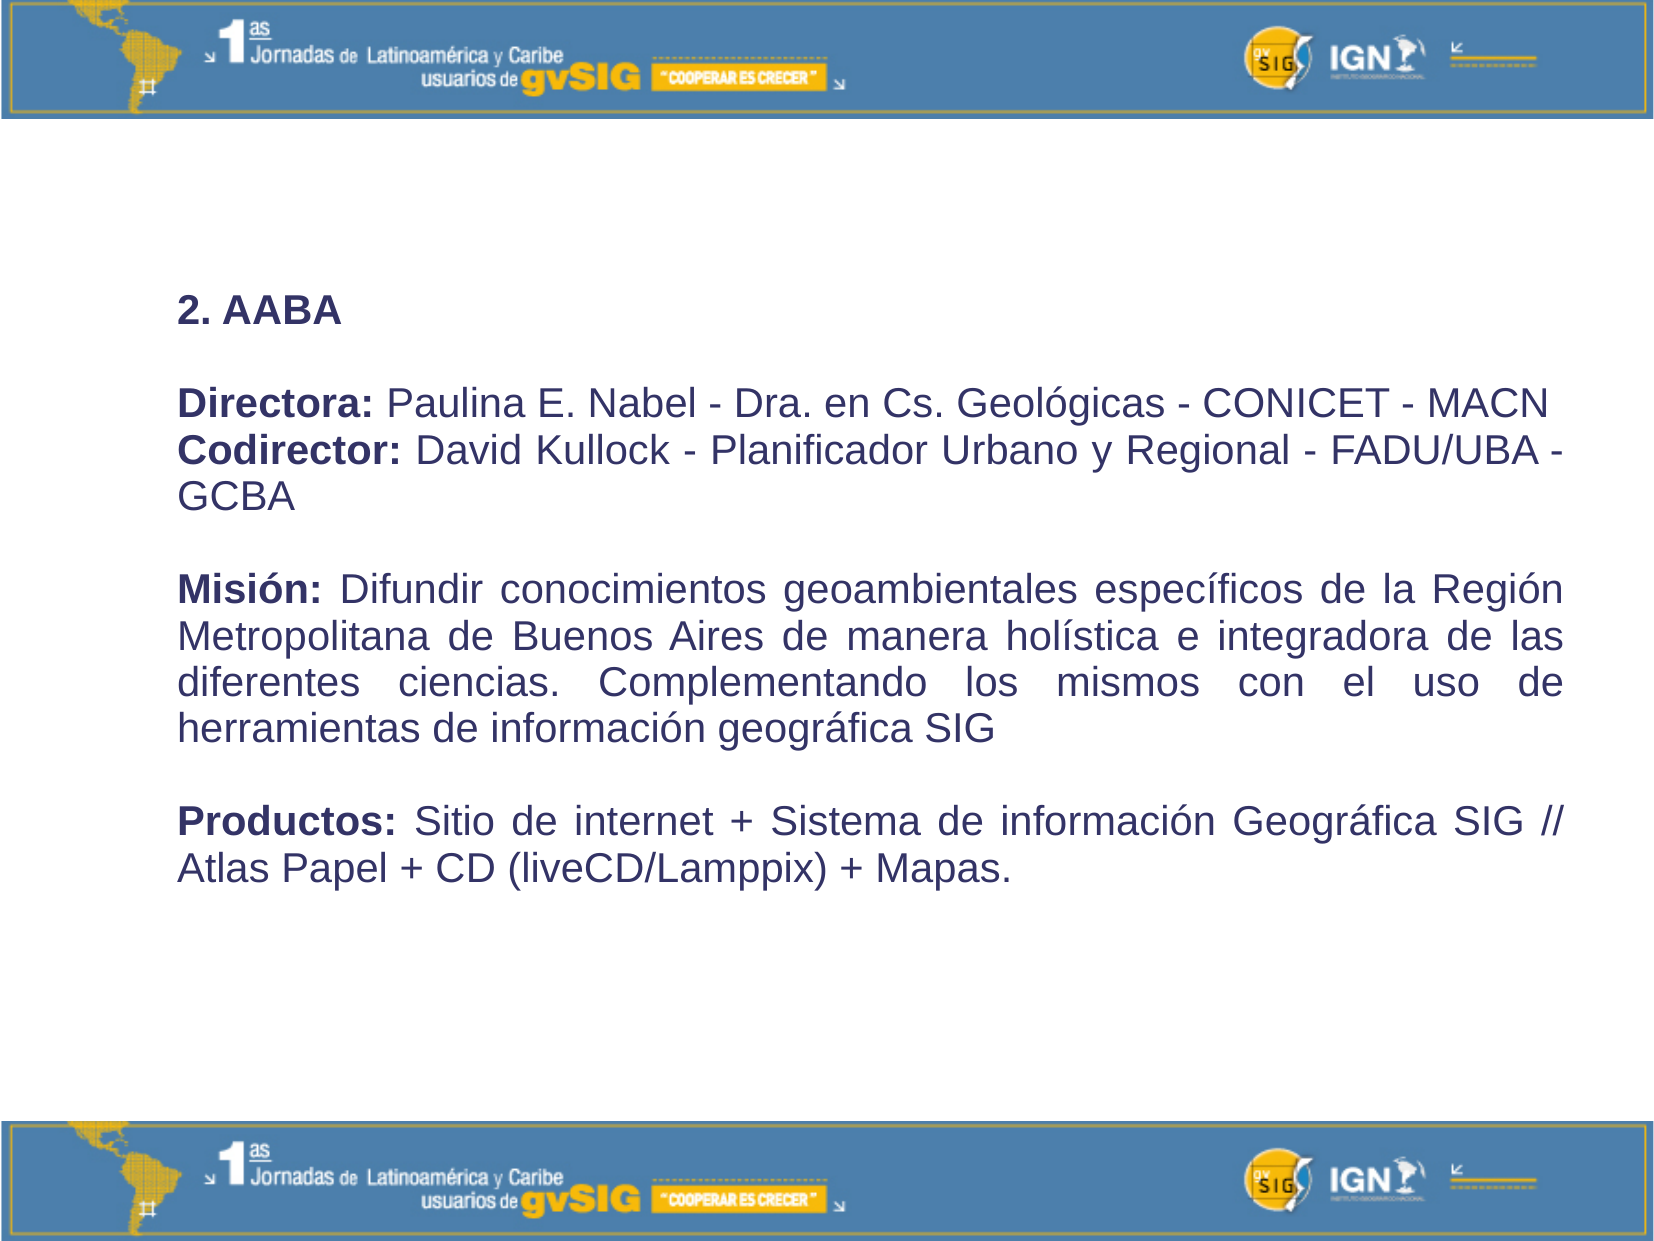

2. AABA
Directora: Paulina E. Nabel - Dra. en Cs. Geológicas - CONICET - MACN
Codirector: David Kullock - Planificador Urbano y Regional - FADU/UBA - GCBA
Misión: Difundir conocimientos geoambientales específicos de la Región Metropolitana de Buenos Aires de manera holística e integradora de las diferentes ciencias. Complementando los mismos con el uso de herramientas de información geográfica SIG
Productos: Sitio de internet + Sistema de información Geográfica SIG // Atlas Papel + CD (liveCD/Lamppix) + Mapas.